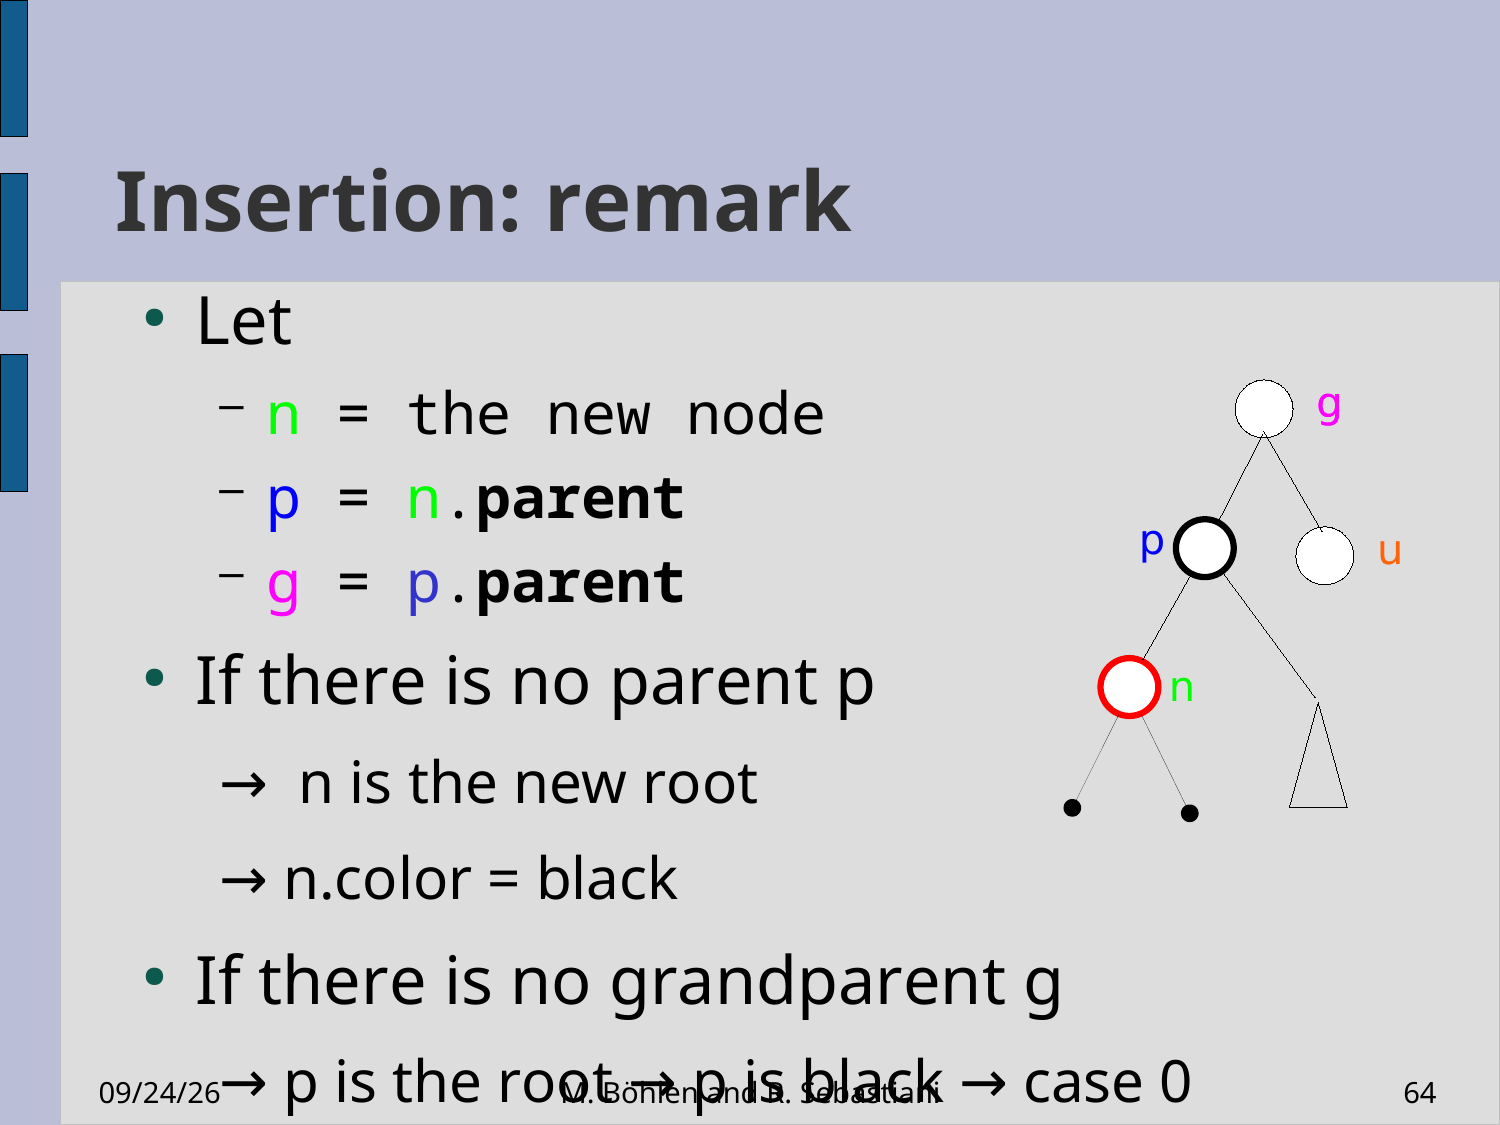

# Insertion: remark
Let
n = the new node
p = n.parent
g = p.parent
If there is no parent p
→ n is the new root
→ n.color = black
If there is no grandparent g
→ p is the root → p is black → case 0
g
g
p
u
n
M. Böhlen and R. Sebastiani
64